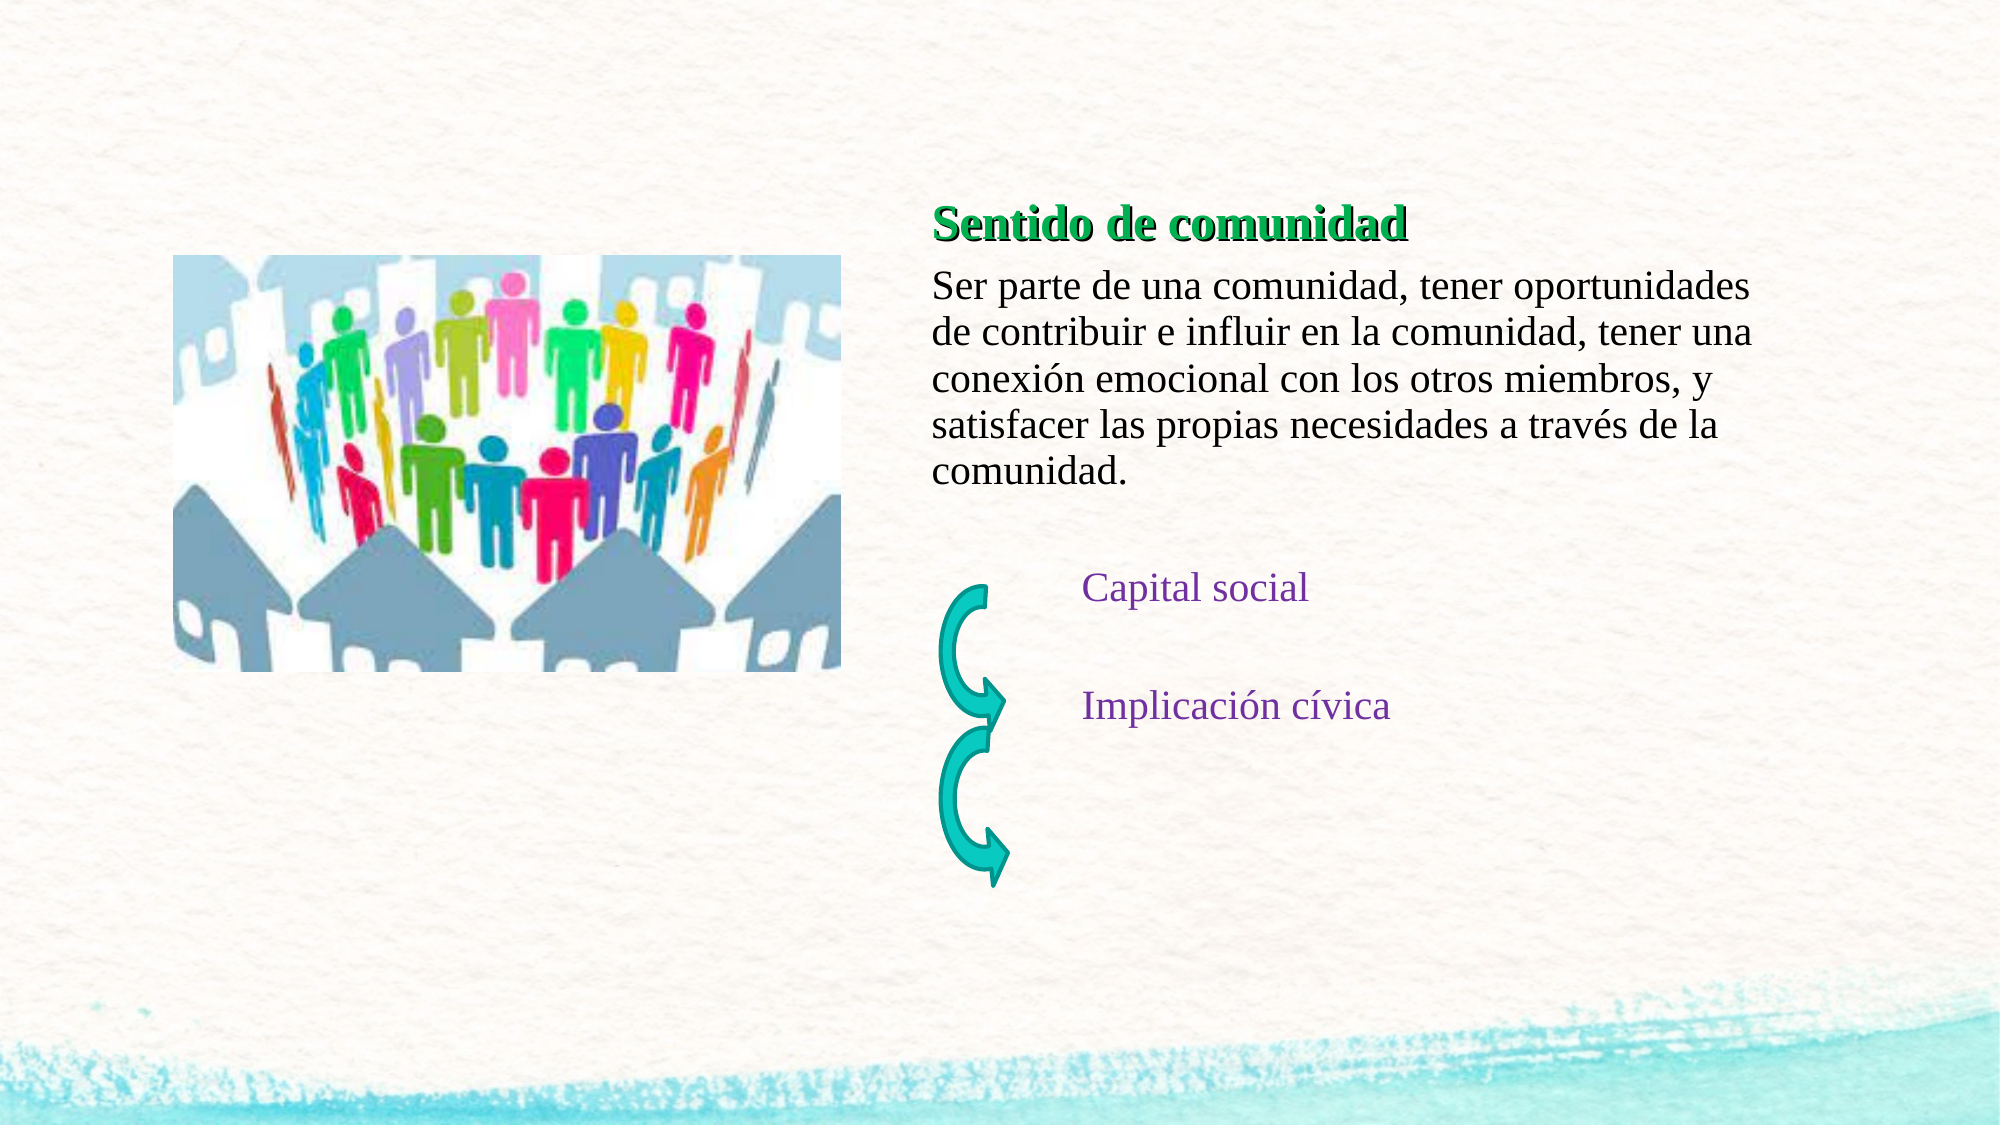

Sentido de comunidad
Ser parte de una comunidad, tener oportunidades de contribuir e influir en la comunidad, tener una conexión emocional con los otros miembros, y satisfacer las propias necesidades a través de la comunidad.
	Capital social
	Implicación cívica